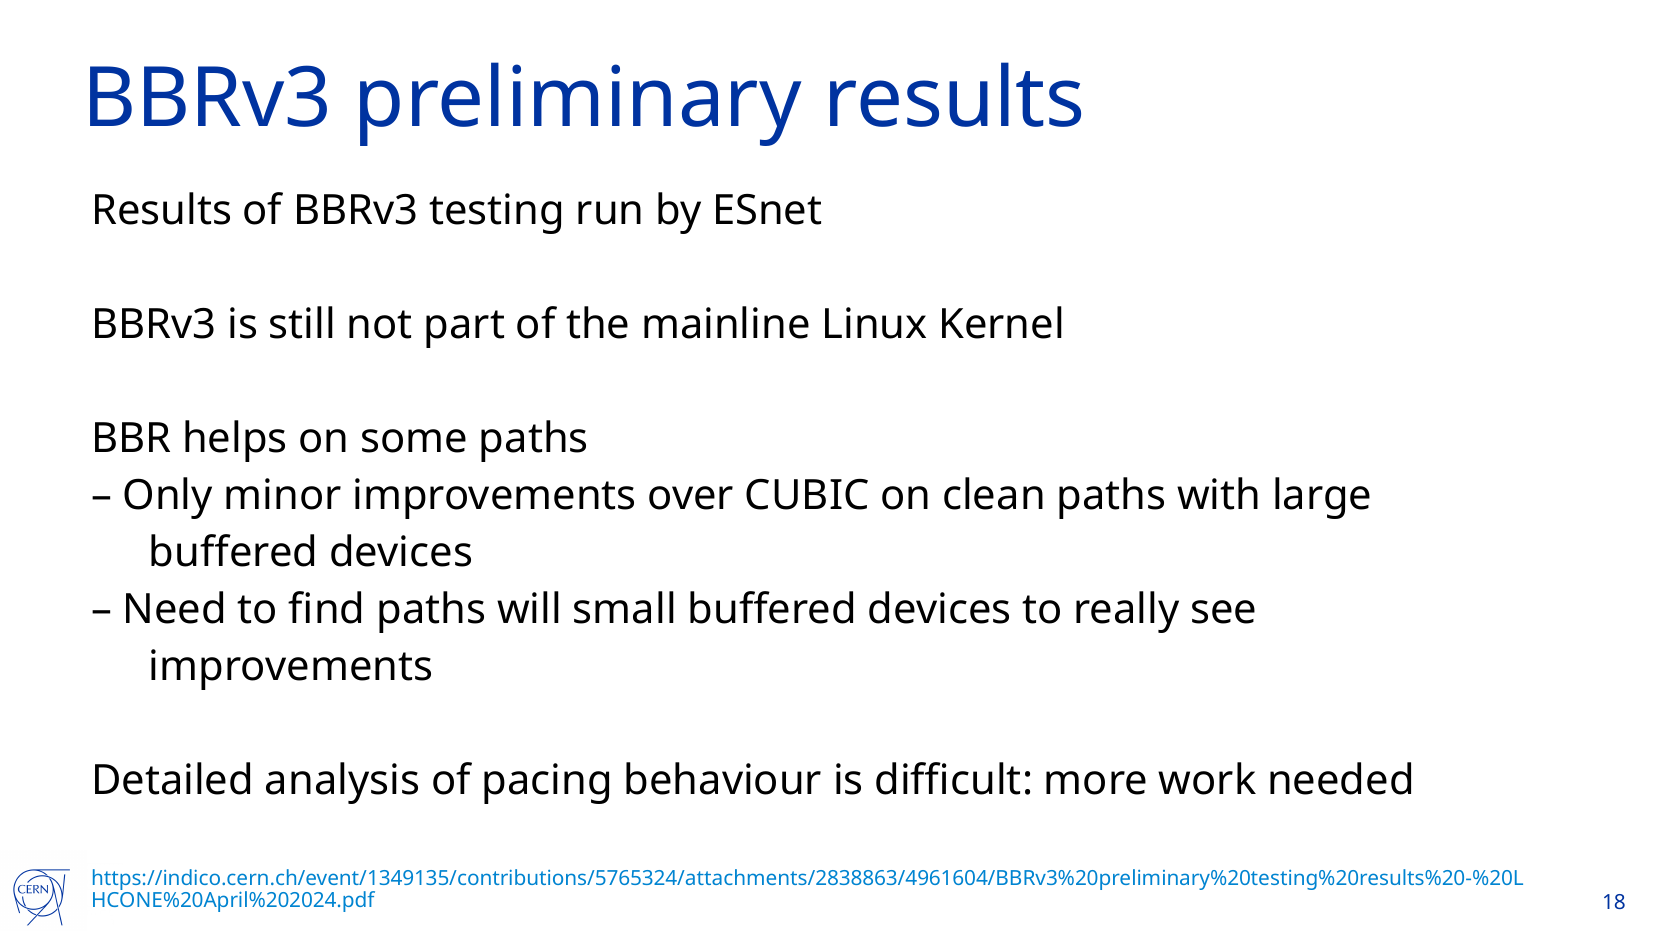

# BBRv3 preliminary results
Results of BBRv3 testing run by ESnet
BBRv3 is still not part of the mainline Linux Kernel
BBR helps on some paths
– Only minor improvements over CUBIC on clean paths with large buffered devices
– Need to find paths will small buffered devices to really see improvements
Detailed analysis of pacing behaviour is difficult: more work needed
https://indico.cern.ch/event/1349135/contributions/5765324/attachments/2838863/4961604/BBRv3%20preliminary%20testing%20results%20-%20LHCONE%20April%202024.pdf
18